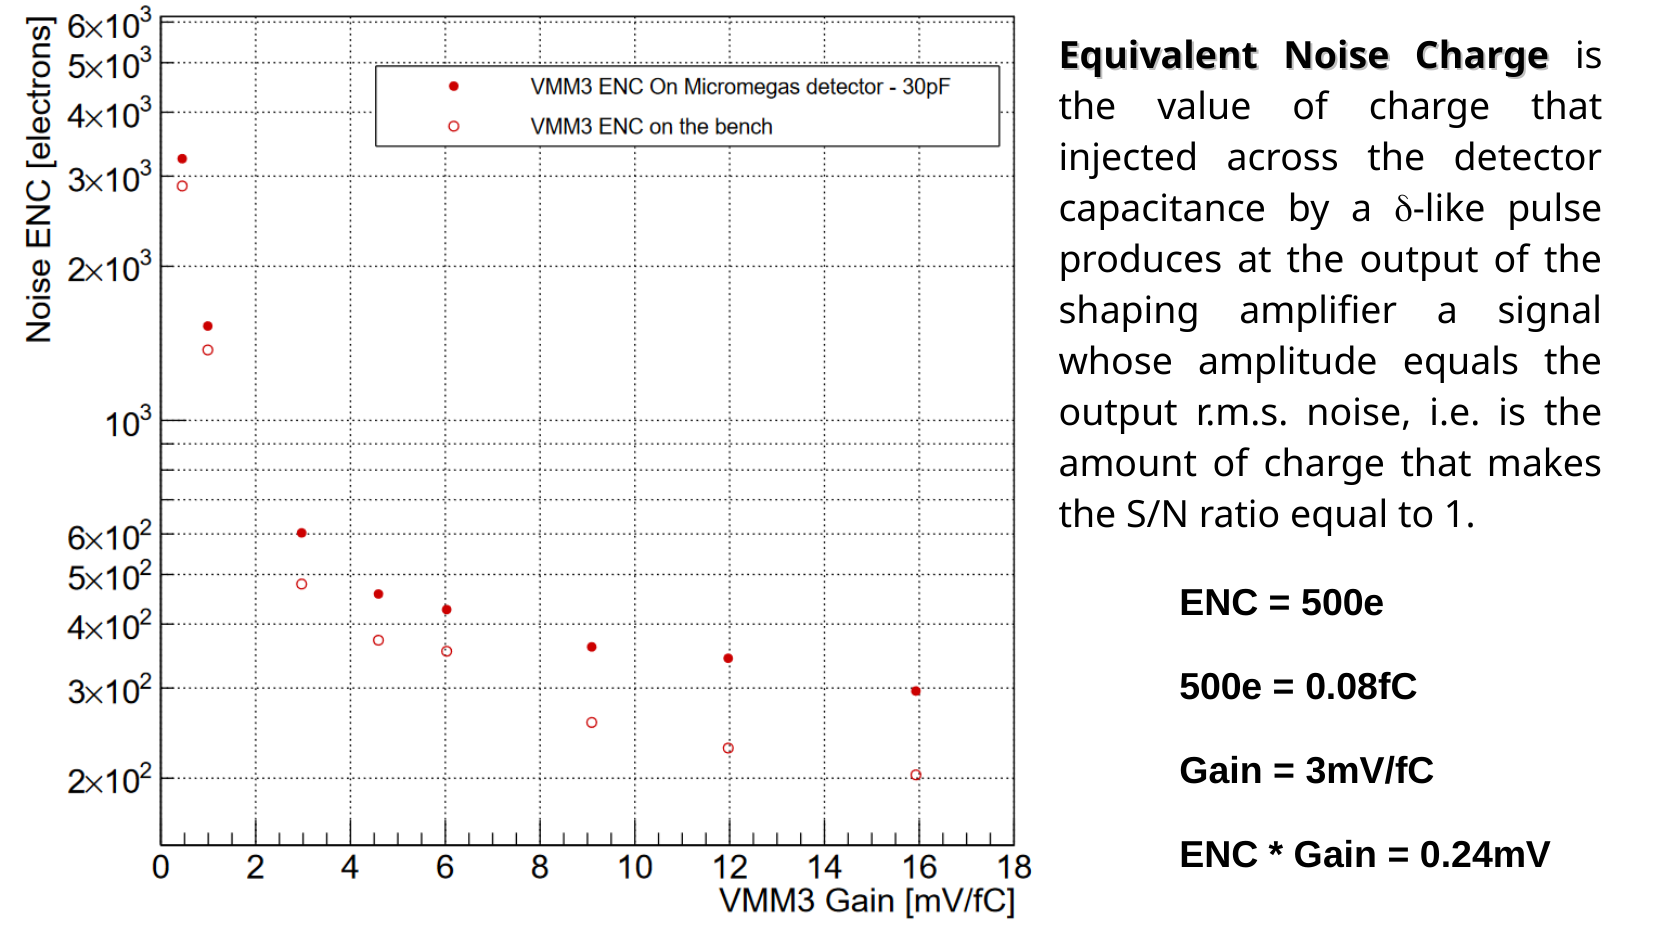

Equivalent Noise Charge is the value of charge that injected across the detector capacitance by a -like pulse produces at the output of the shaping amplifier a signal whose amplitude equals the output r.m.s. noise, i.e. is the amount of charge that makes the S/N ratio equal to 1.
ENC = 500e
500e = 0.08fC
Gain = 3mV/fC
ENC * Gain = 0.24mV